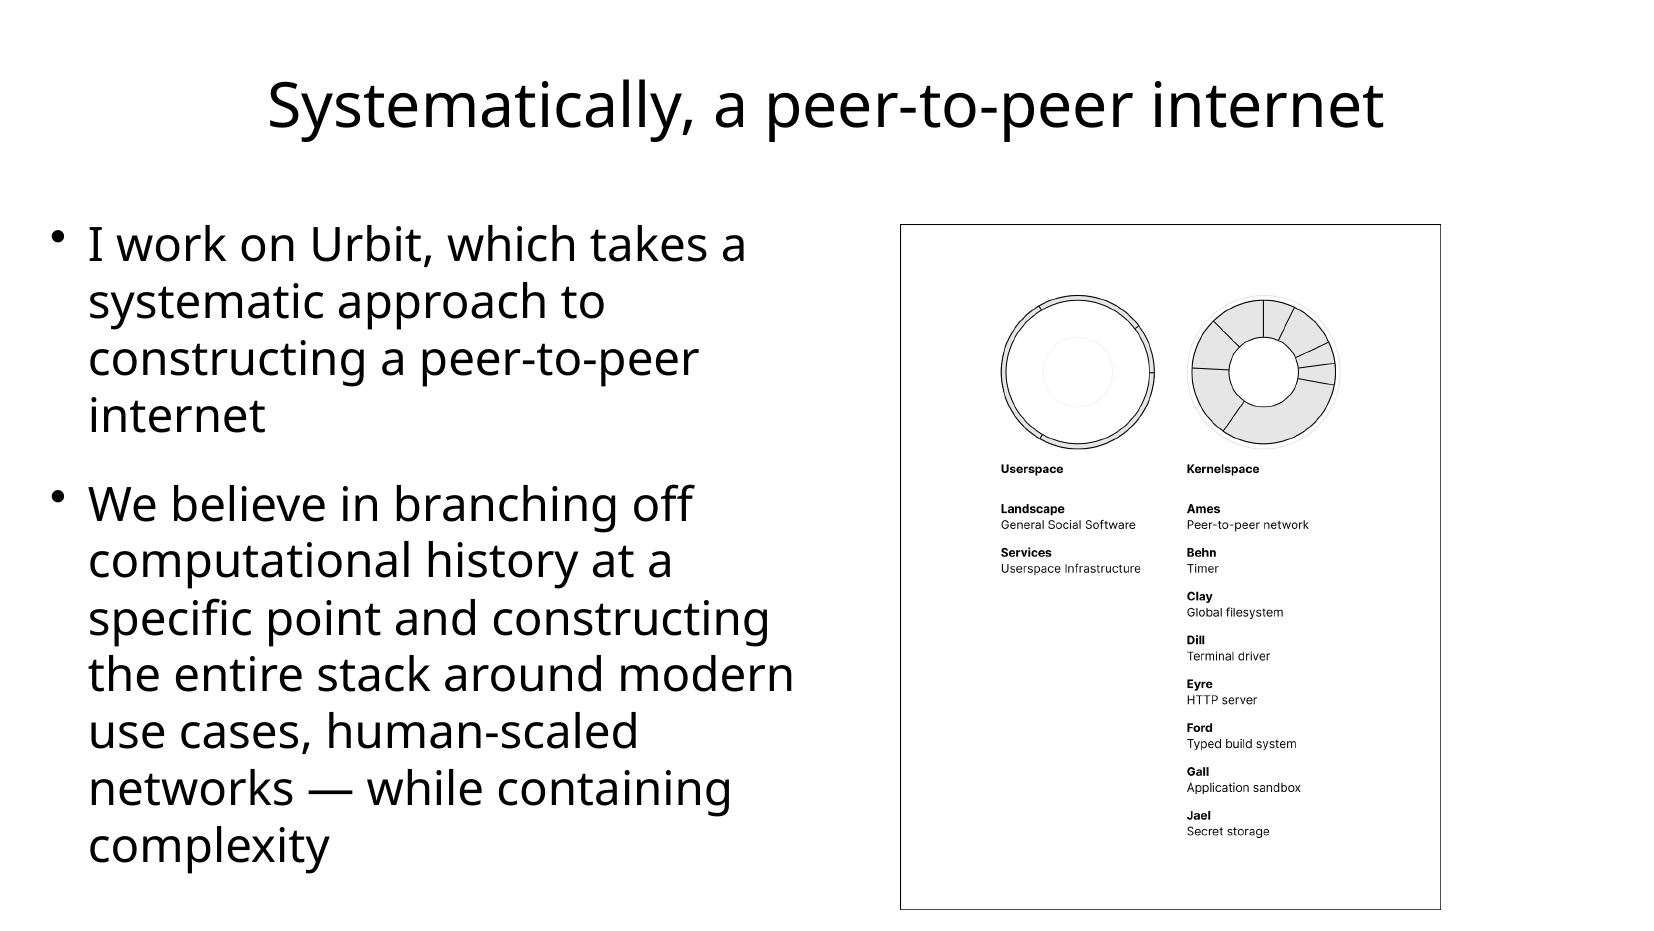

# Systematically, a peer-to-peer internet
I work on Urbit, which takes a systematic approach to constructing a peer-to-peer internet
We believe in branching off computational history at a specific point and constructing the entire stack around modern use cases, human-scaled networks — while containing complexity